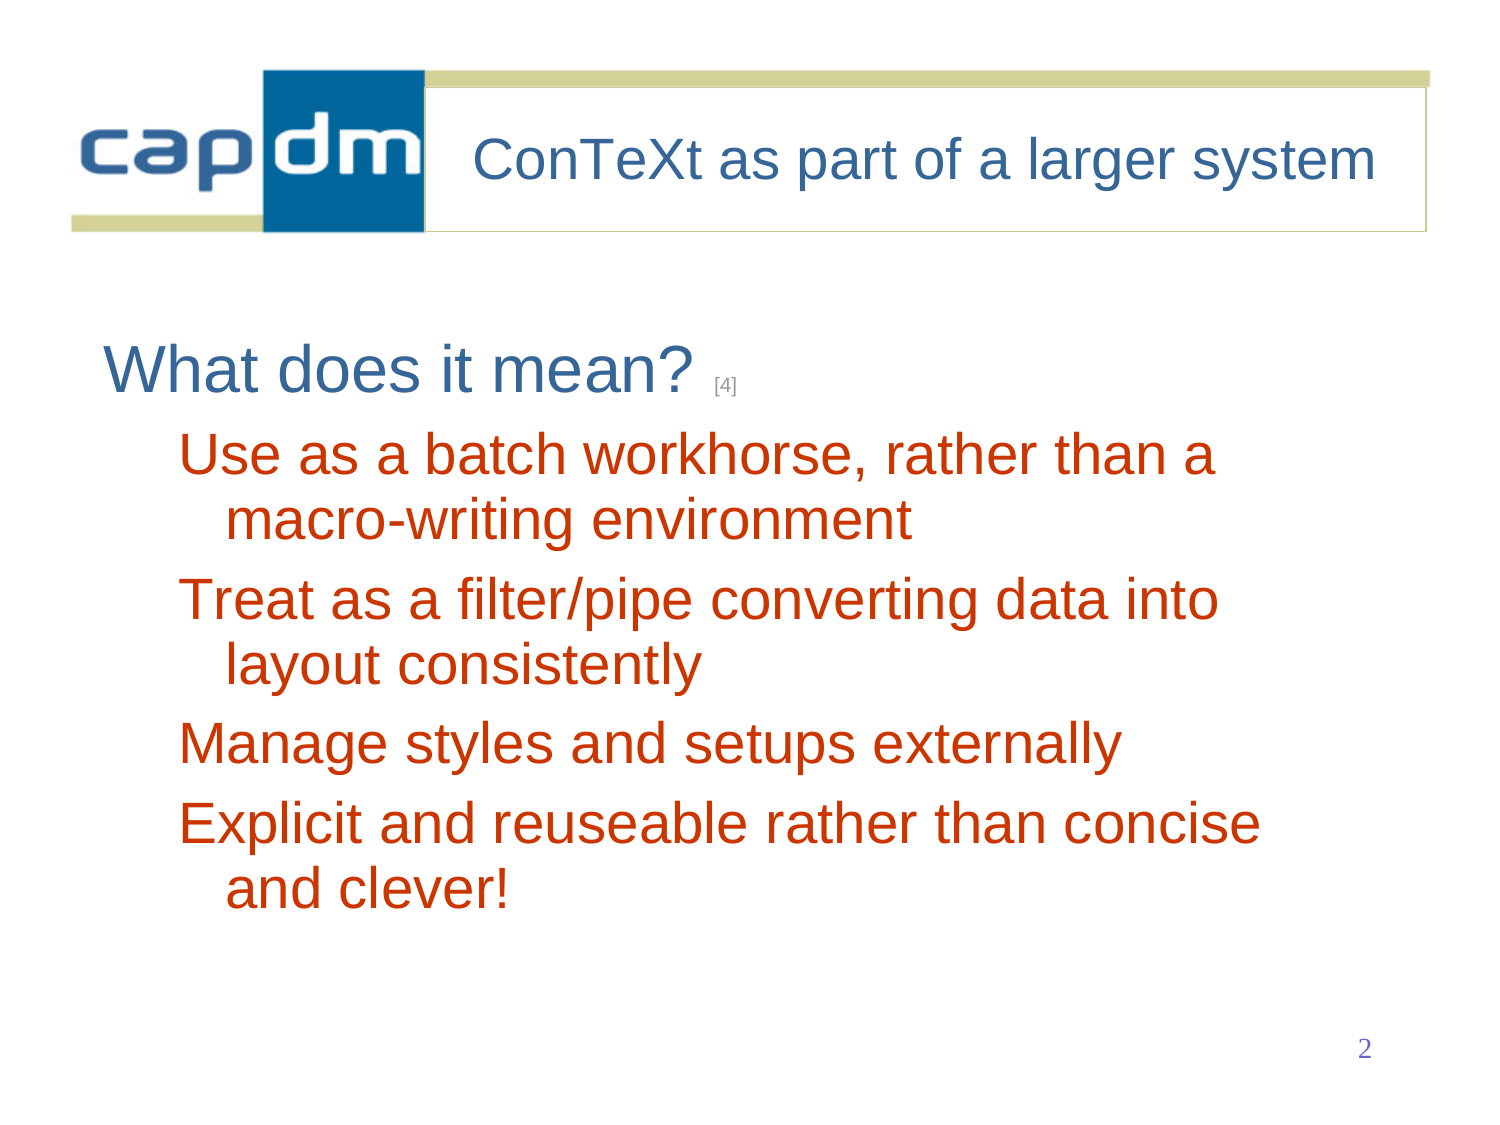

# ConTeXt as part of a larger system
What does it mean? [4]
Use as a batch workhorse, rather than a macro-writing environment
Treat as a filter/pipe converting data into layout consistently
Manage styles and setups externally
Explicit and reuseable rather than concise and clever!
2